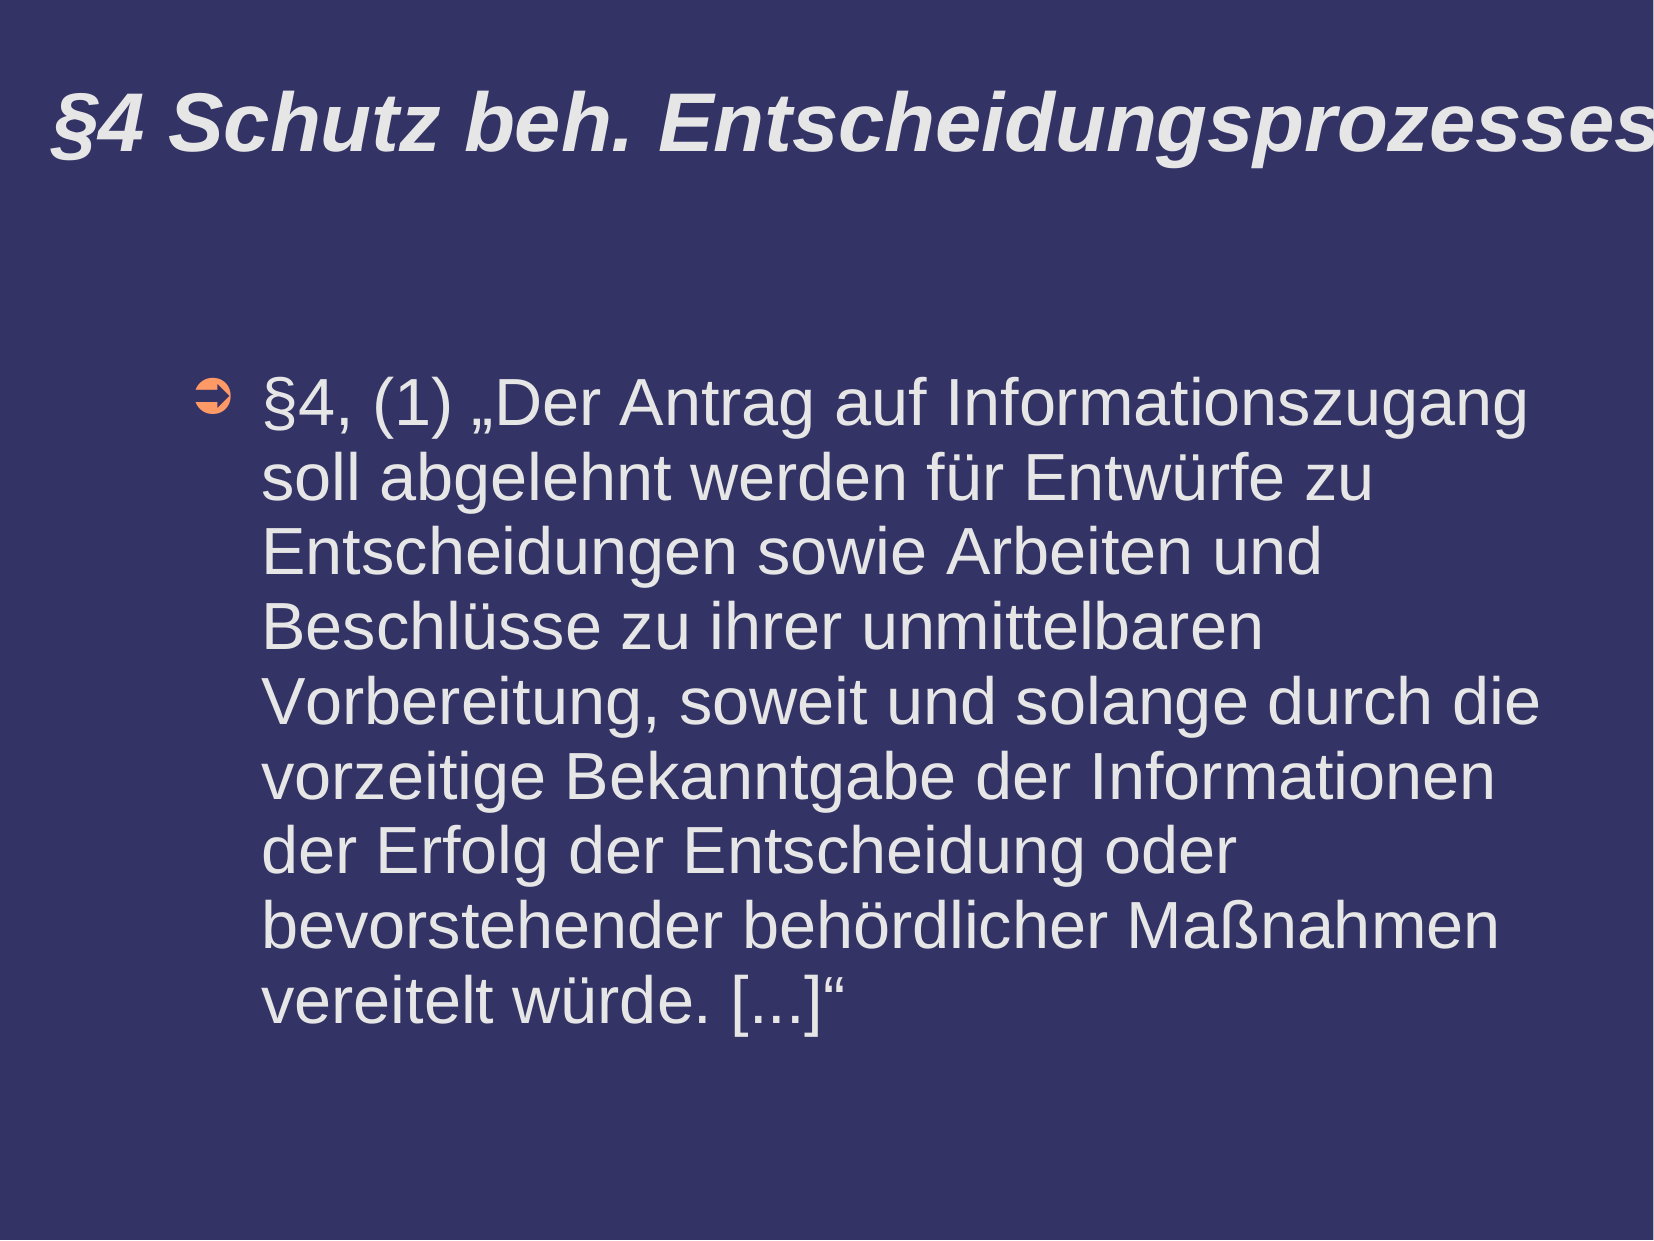

# §4 Schutz beh. Entscheidungsprozesses
§4, (1) „Der Antrag auf Informationszugang soll abgelehnt werden für Entwürfe zu Entscheidungen sowie Arbeiten und Beschlüsse zu ihrer unmittelbaren Vorbereitung, soweit und solange durch die vorzeitige Bekanntgabe der Informationen der Erfolg der Entscheidung oder bevorstehender behördlicher Maßnahmen vereitelt würde. [...]“